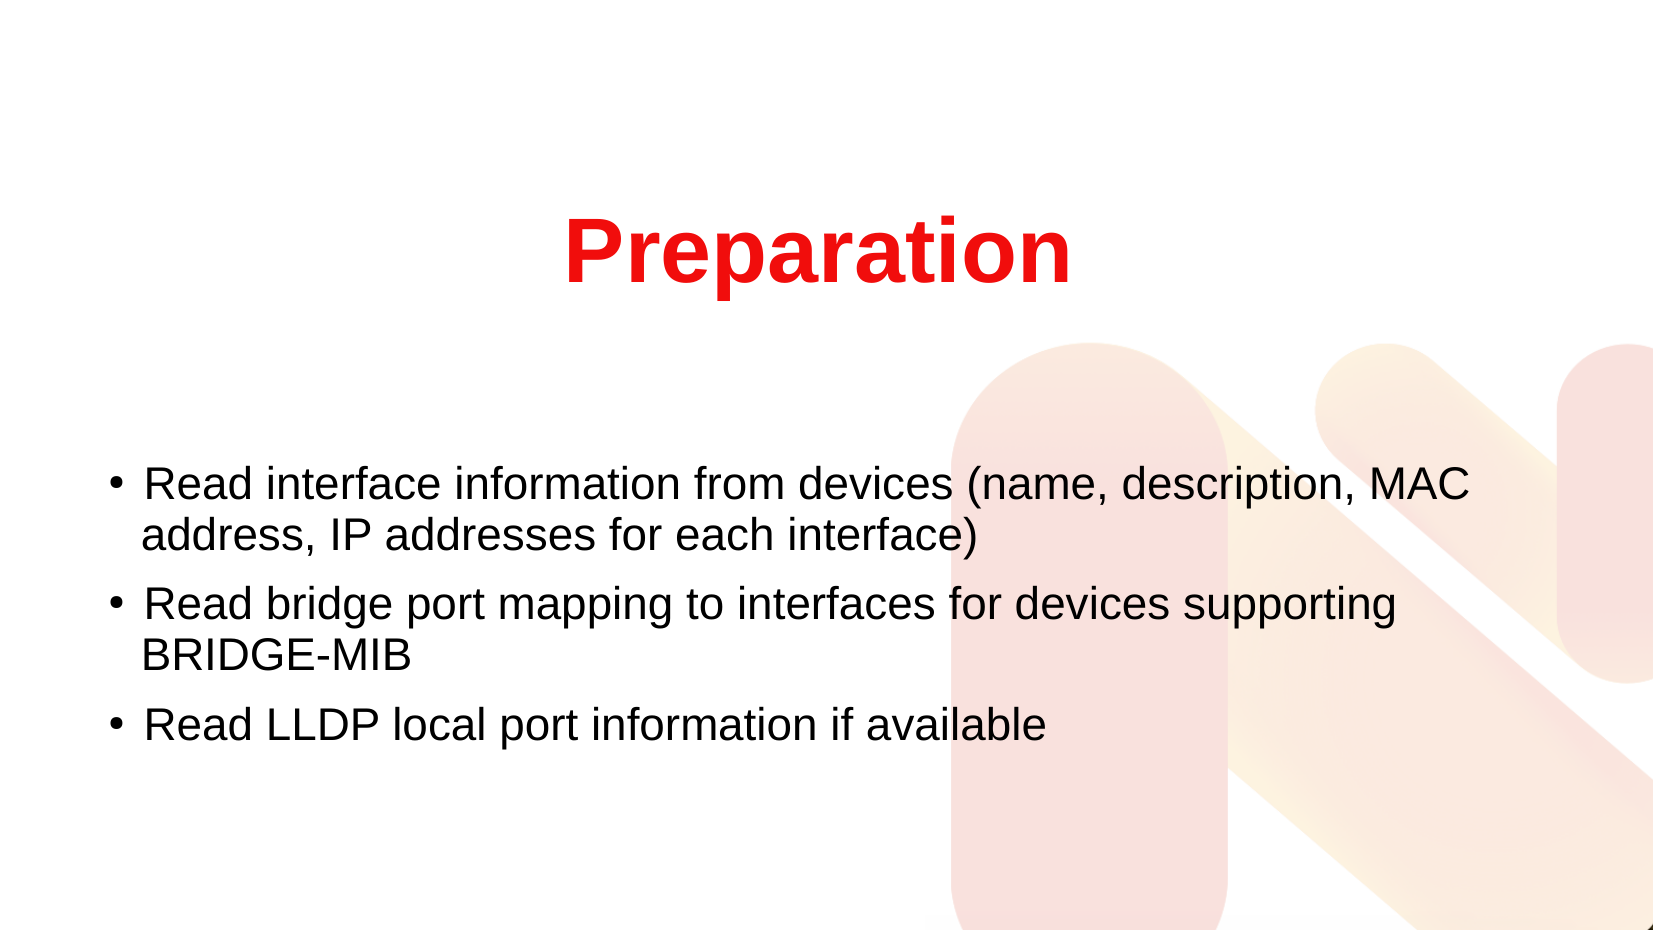

# Preparation
Read interface information from devices (name, description, MAC address, IP addresses for each interface)
Read bridge port mapping to interfaces for devices supporting BRIDGE-MIB
Read LLDP local port information if available